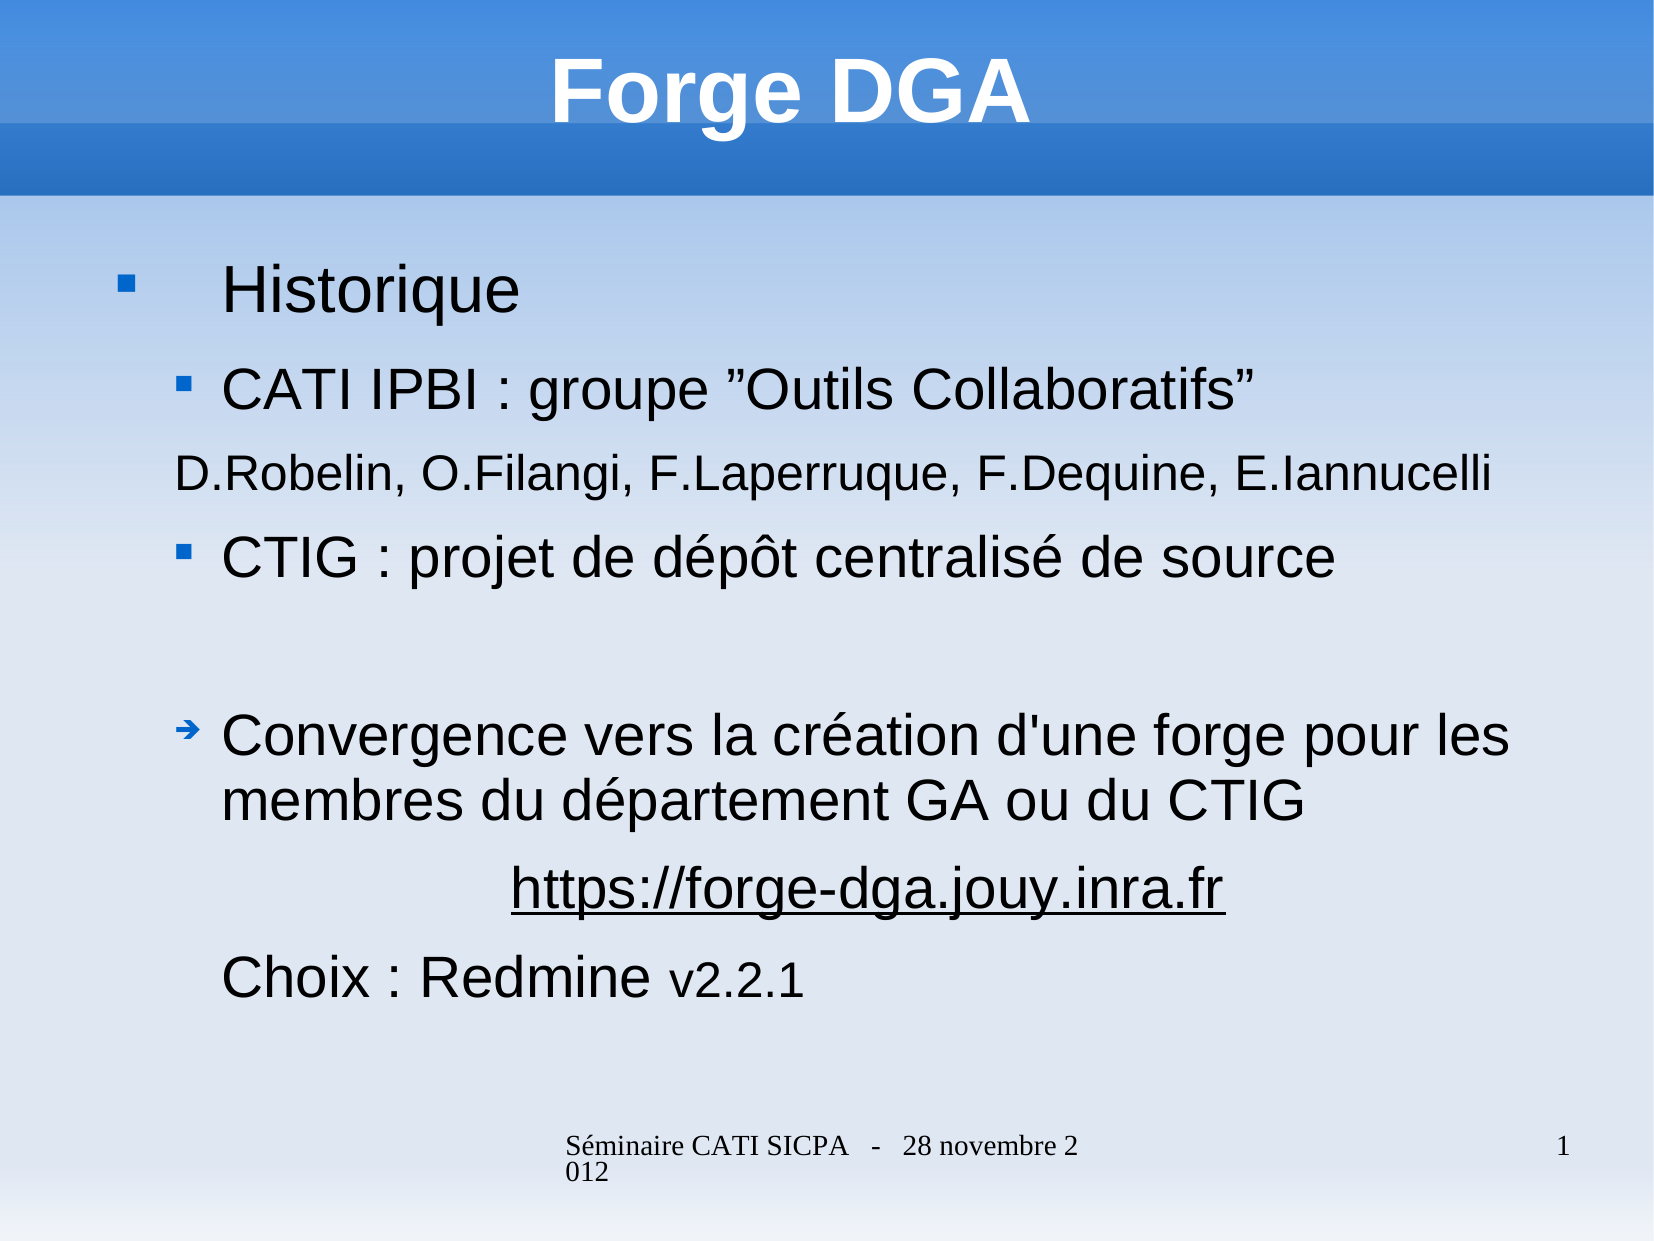

# Forge DGA
Historique
CATI IPBI : groupe ”Outils Collaboratifs”
D.Robelin, O.Filangi, F.Laperruque, F.Dequine, E.Iannucelli
CTIG : projet de dépôt centralisé de source
Convergence vers la création d'une forge pour les membres du département GA ou du CTIG
https://forge-dga.jouy.inra.fr
Choix : Redmine v2.2.1
Séminaire CATI SICPA - 28 novembre 2012
1